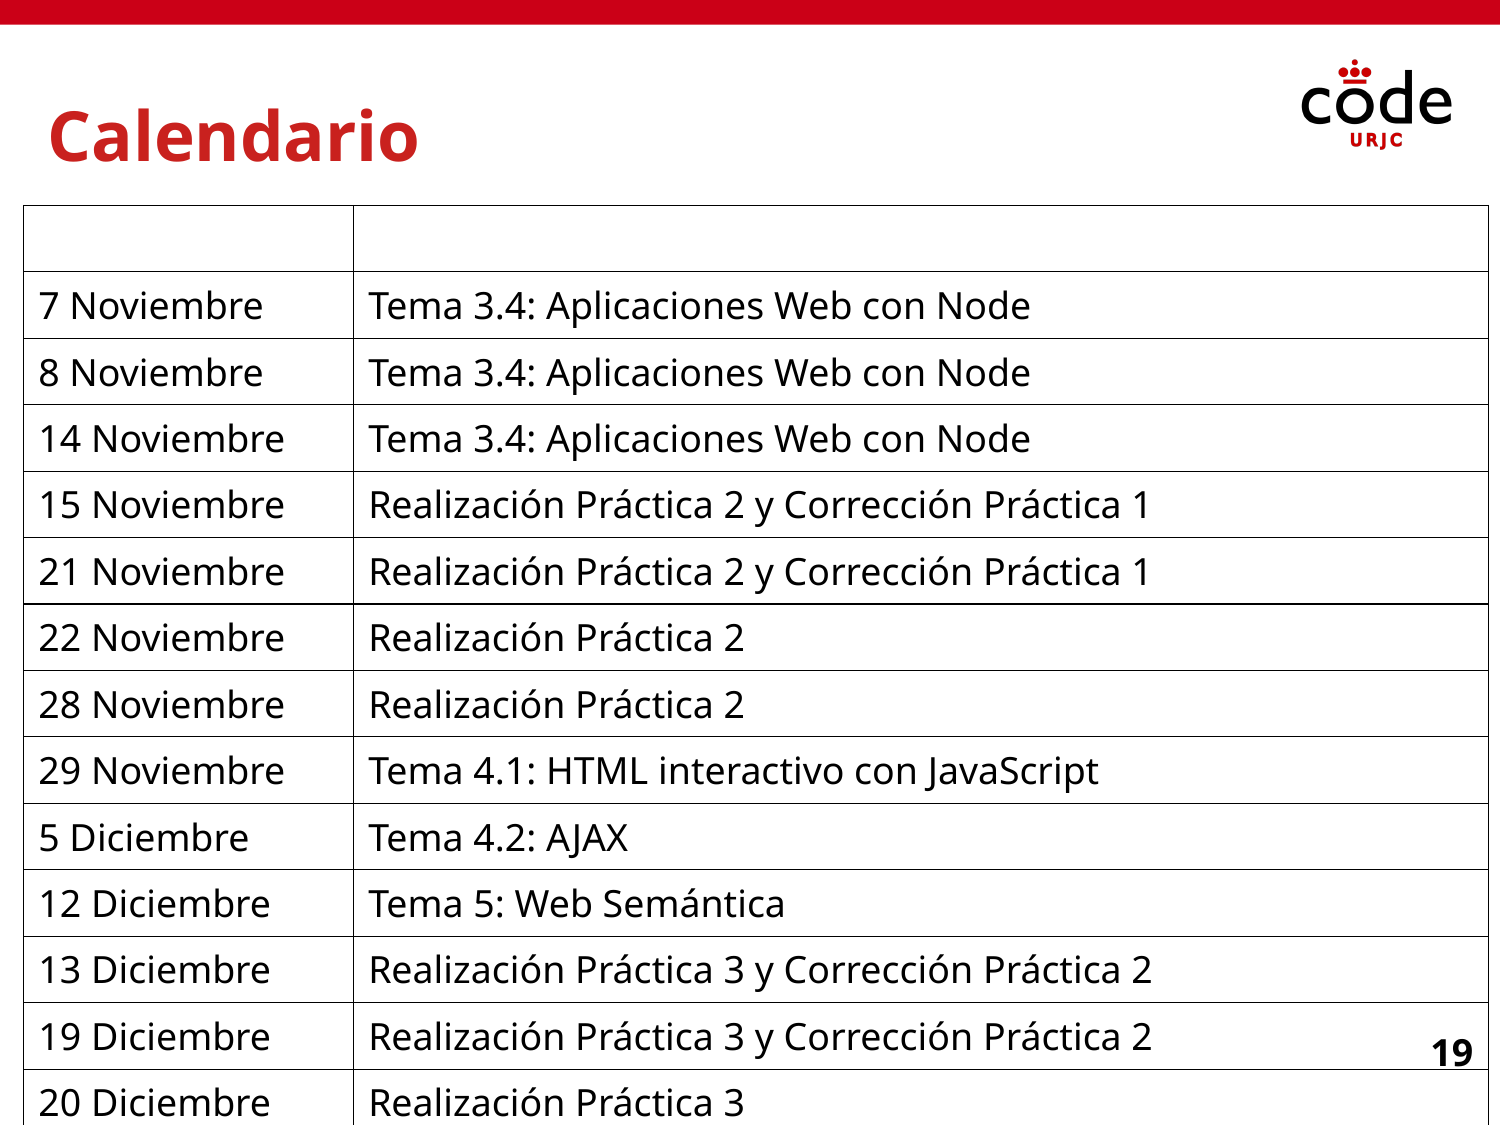

# Calendario
| Día | Actividades de clase |
| --- | --- |
| 7 Noviembre | Tema 3.4: Aplicaciones Web con Node |
| 8 Noviembre | Tema 3.4: Aplicaciones Web con Node |
| 14 Noviembre | Tema 3.4: Aplicaciones Web con Node |
| 15 Noviembre | Realización Práctica 2 y Corrección Práctica 1 |
| 21 Noviembre | Realización Práctica 2 y Corrección Práctica 1 |
| 22 Noviembre | Realización Práctica 2 |
| 28 Noviembre | Realización Práctica 2 |
| 29 Noviembre | Tema 4.1: HTML interactivo con JavaScript |
| 5 Diciembre | Tema 4.2: AJAX |
| 12 Diciembre | Tema 5: Web Semántica |
| 13 Diciembre | Realización Práctica 3 y Corrección Práctica 2 |
| 19 Diciembre | Realización Práctica 3 y Corrección Práctica 2 |
| 20 Diciembre | Realización Práctica 3 |
| 18 Enero | Exámen final (Convocatoria Ordinaria) y Corrección Práctica 3 |
19